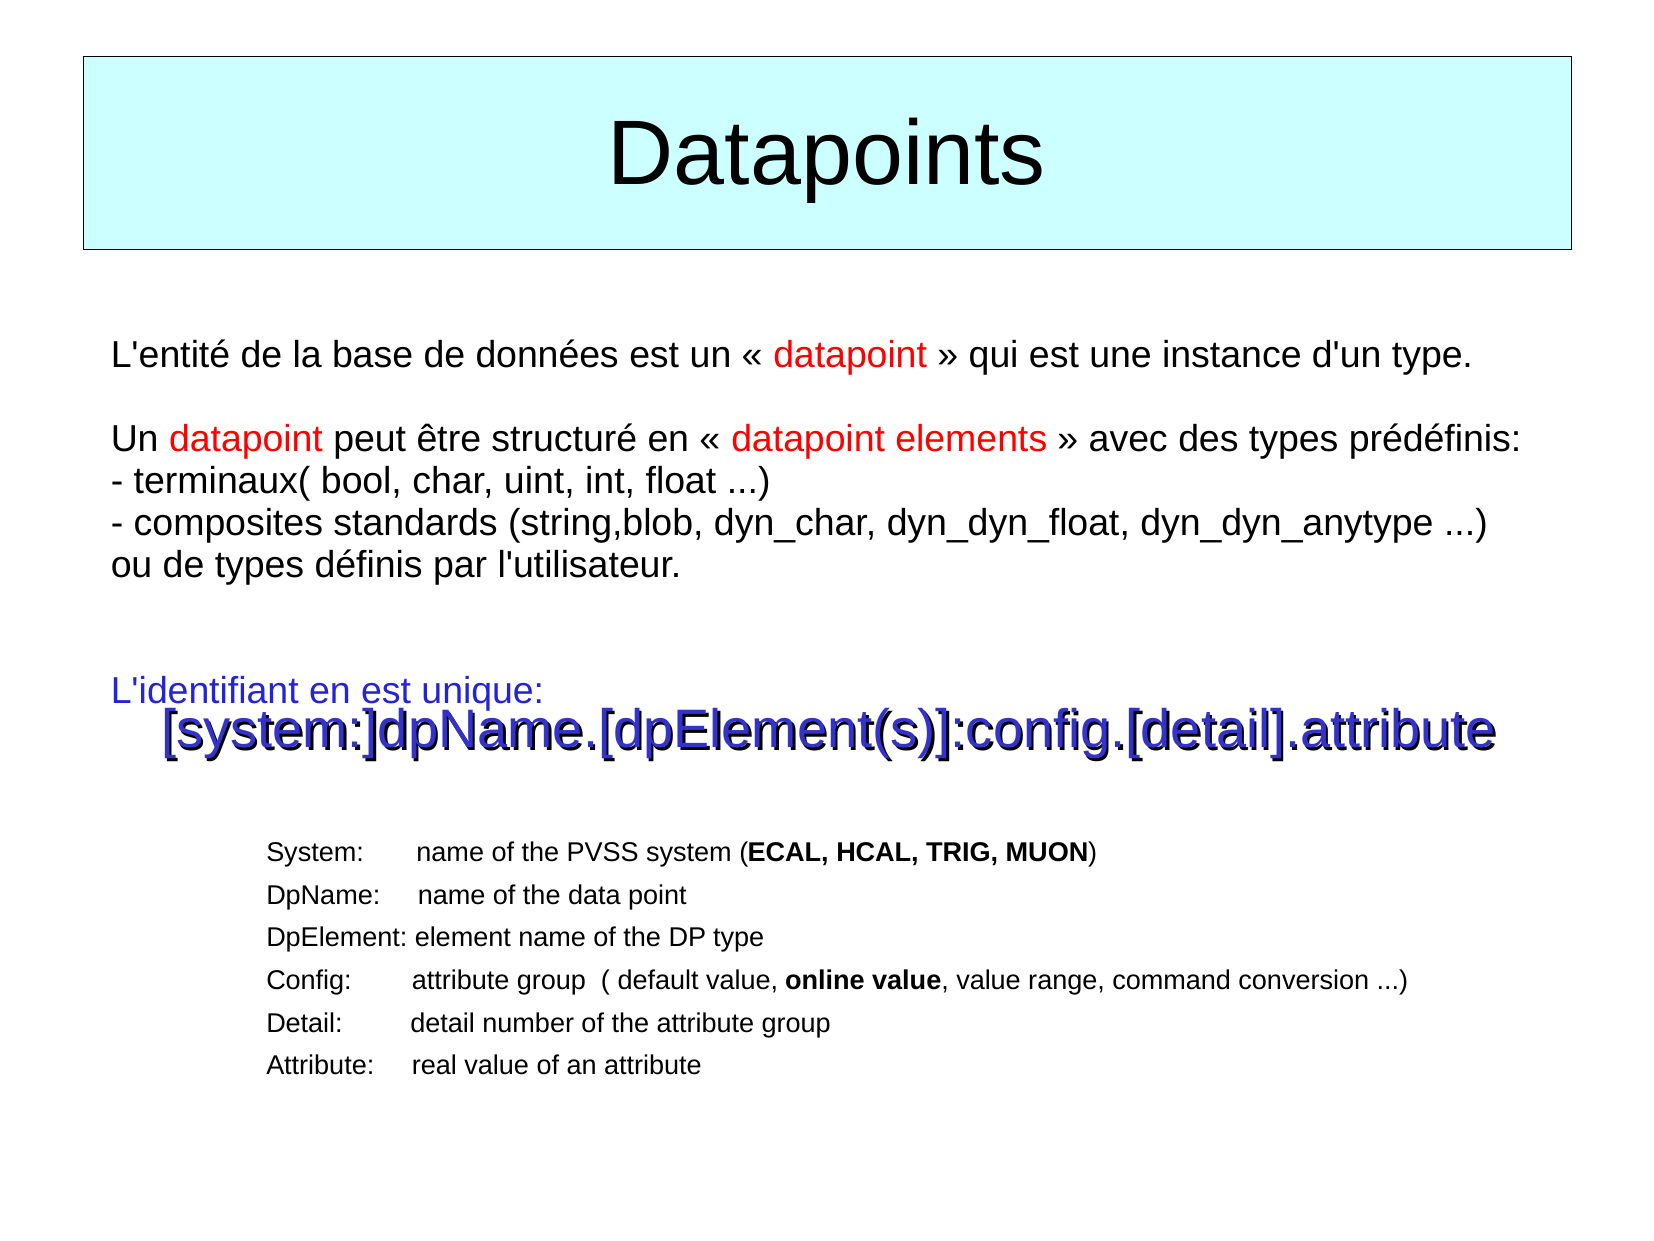

# Datapoints
L'entité de la base de données est un « datapoint » qui est une instance d'un type.
Un datapoint peut être structuré en « datapoint elements » avec des types prédéfinis:
- terminaux( bool, char, uint, int, float ...)
- composites standards (string,blob, dyn_char, dyn_dyn_float, dyn_dyn_anytype ...)
ou de types définis par l'utilisateur.
L'identifiant en est unique:
[system:]dpName.[dpElement(s)]:config.[detail].attribute
System: name of the PVSS system (ECAL, HCAL, TRIG, MUON)
DpName: name of the data point
DpElement: element name of the DP type
Config: attribute group ( default value, online value, value range, command conversion ...)
Detail: detail number of the attribute group
Attribute: real value of an attribute